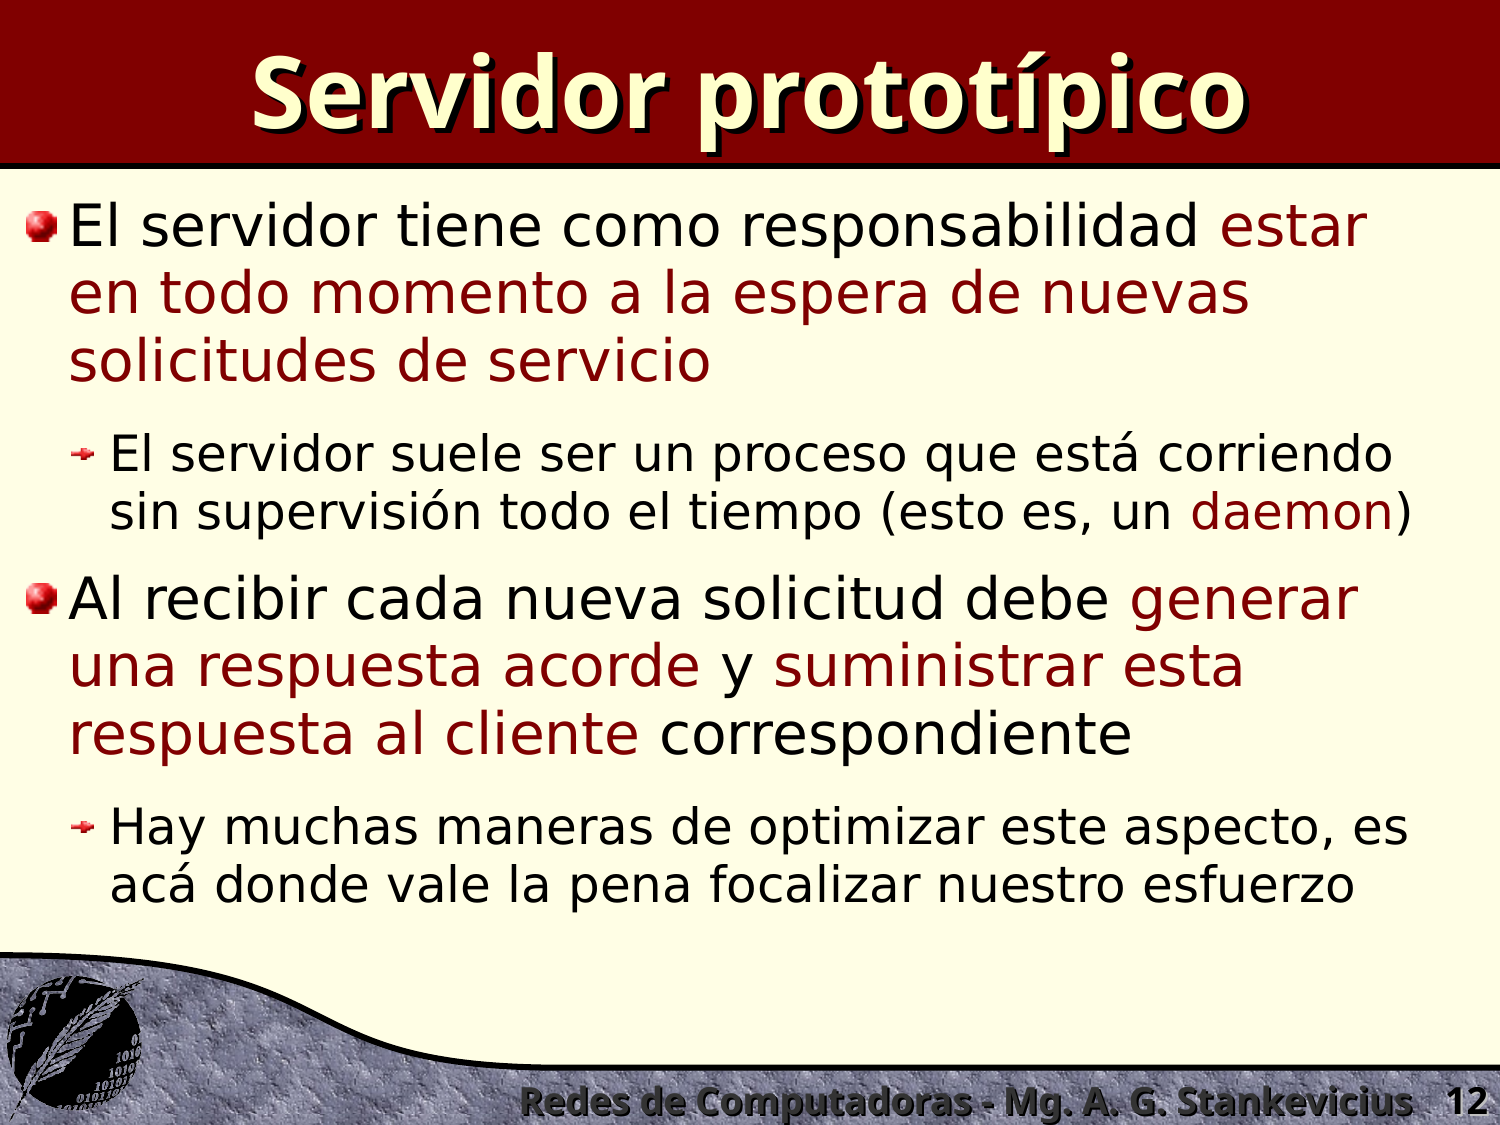

# Servidor prototípico
El servidor tiene como responsabilidad estar
en todo momento a la espera de nuevas solicitudes de servicio
El servidor suele ser un proceso que está corriendo
sin supervisión todo el tiempo (esto es, un daemon)
Al recibir cada nueva solicitud debe generar una respuesta acorde y suministrar esta respuesta al cliente correspondiente
Hay muchas maneras de optimizar este aspecto, es acá donde vale la pena focalizar nuestro esfuerzo
12